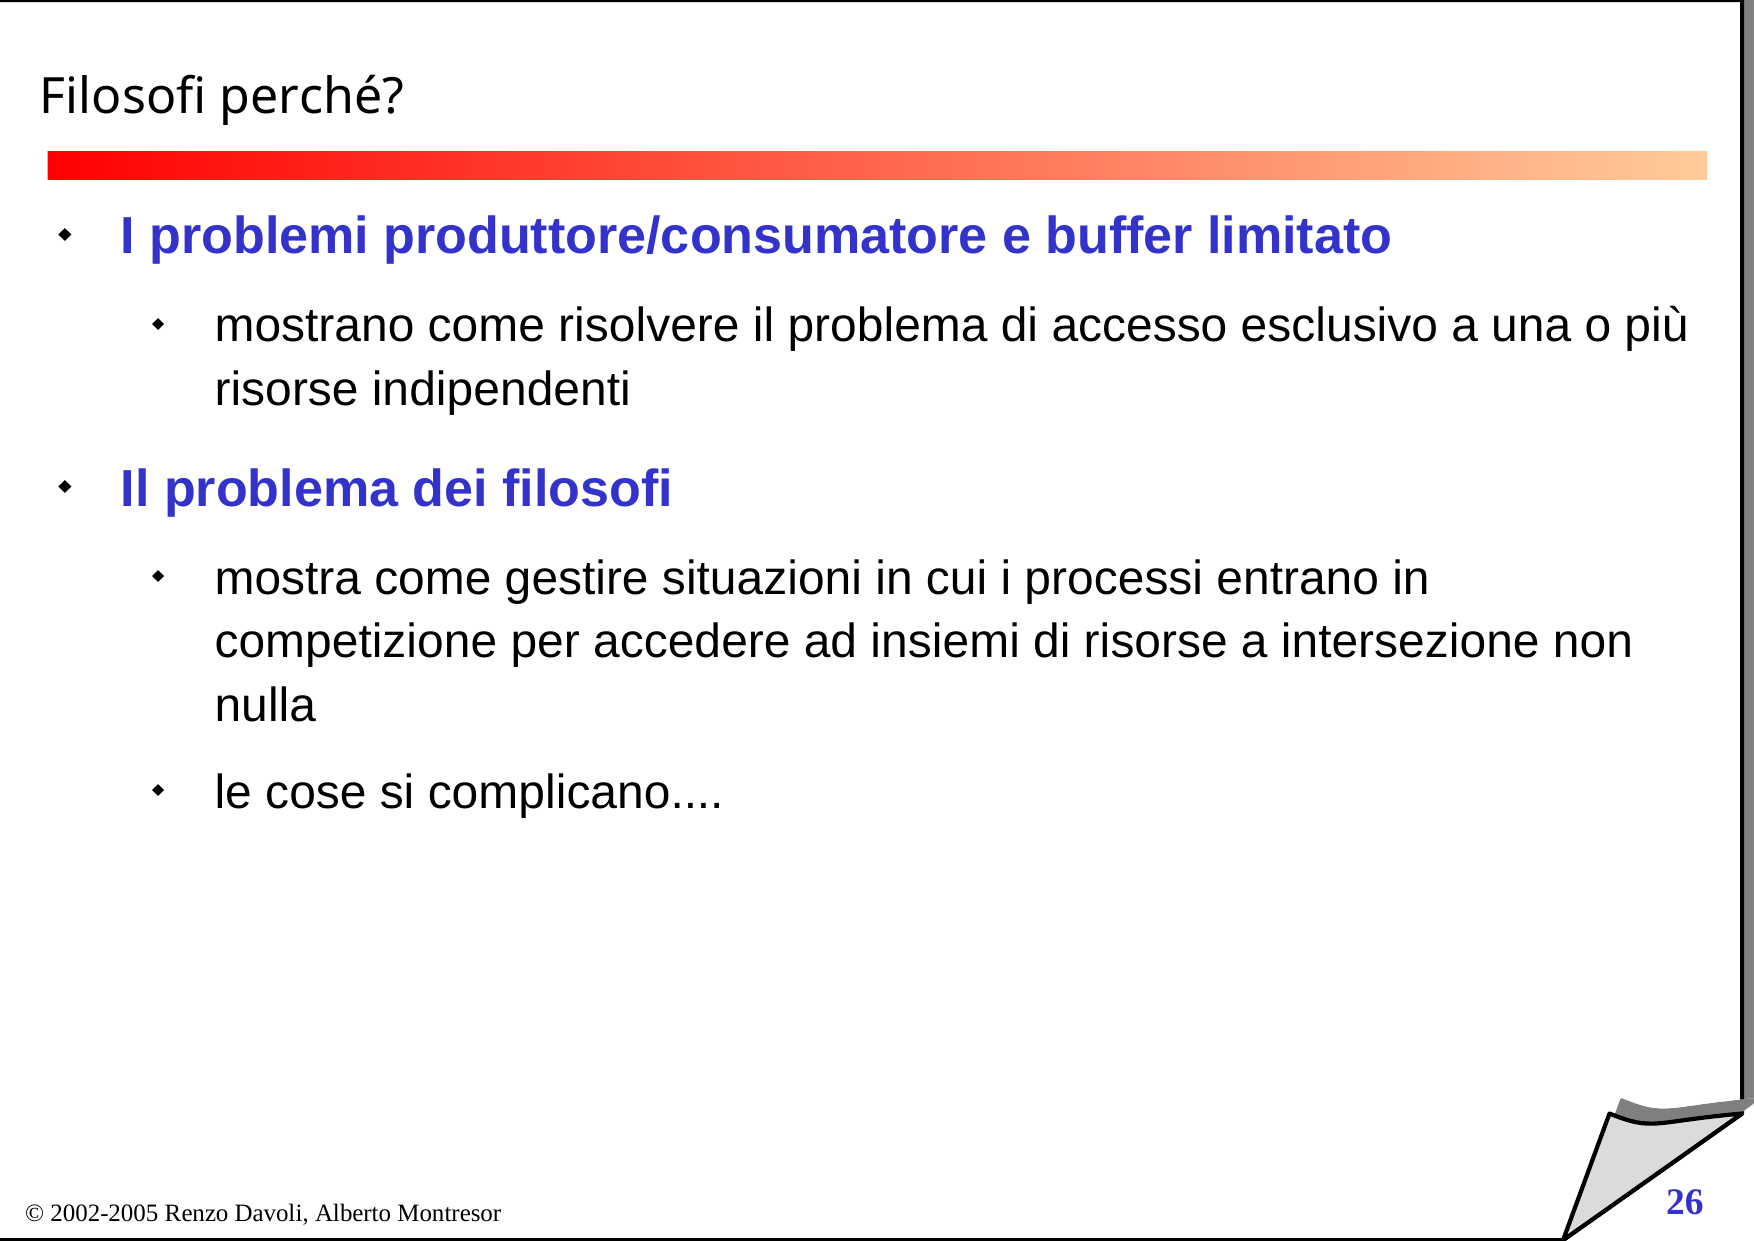

# Filosofi perché?
I problemi produttore/consumatore e buffer limitato
mostrano come risolvere il problema di accesso esclusivo a una o più risorse indipendenti
Il problema dei filosofi
mostra come gestire situazioni in cui i processi entrano in competizione per accedere ad insiemi di risorse a intersezione non nulla
le cose si complicano....